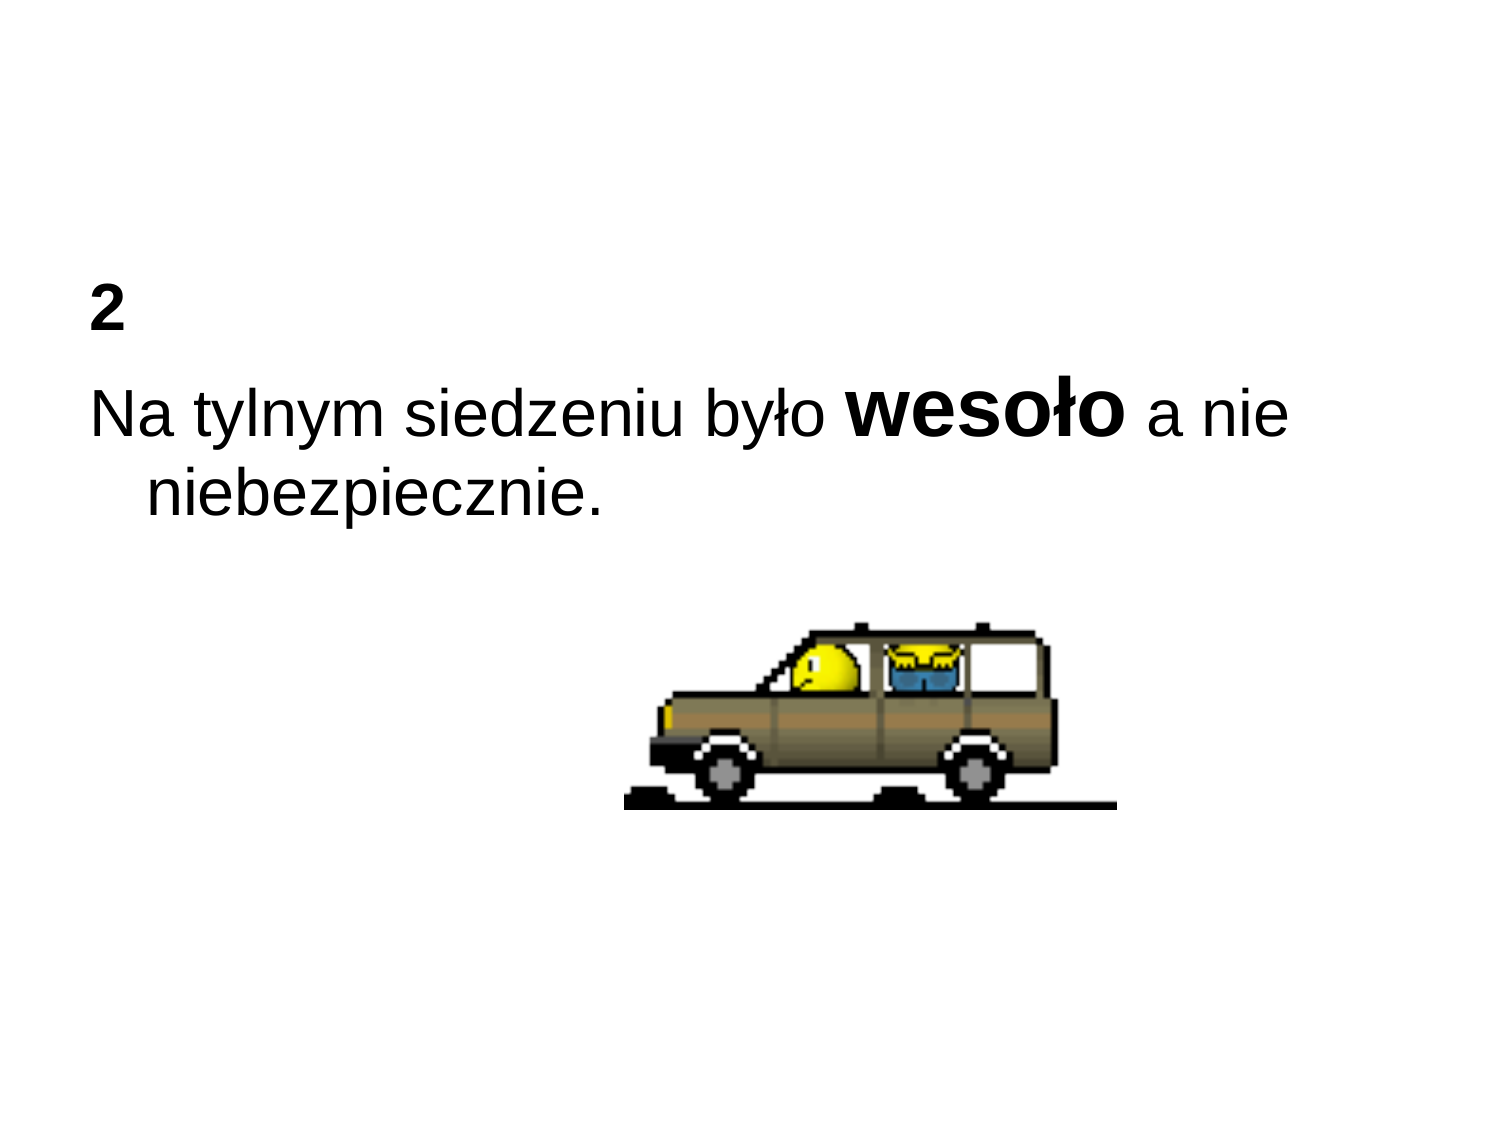

# 2
Na tylnym siedzeniu było wesoło a nie niebezpiecznie.